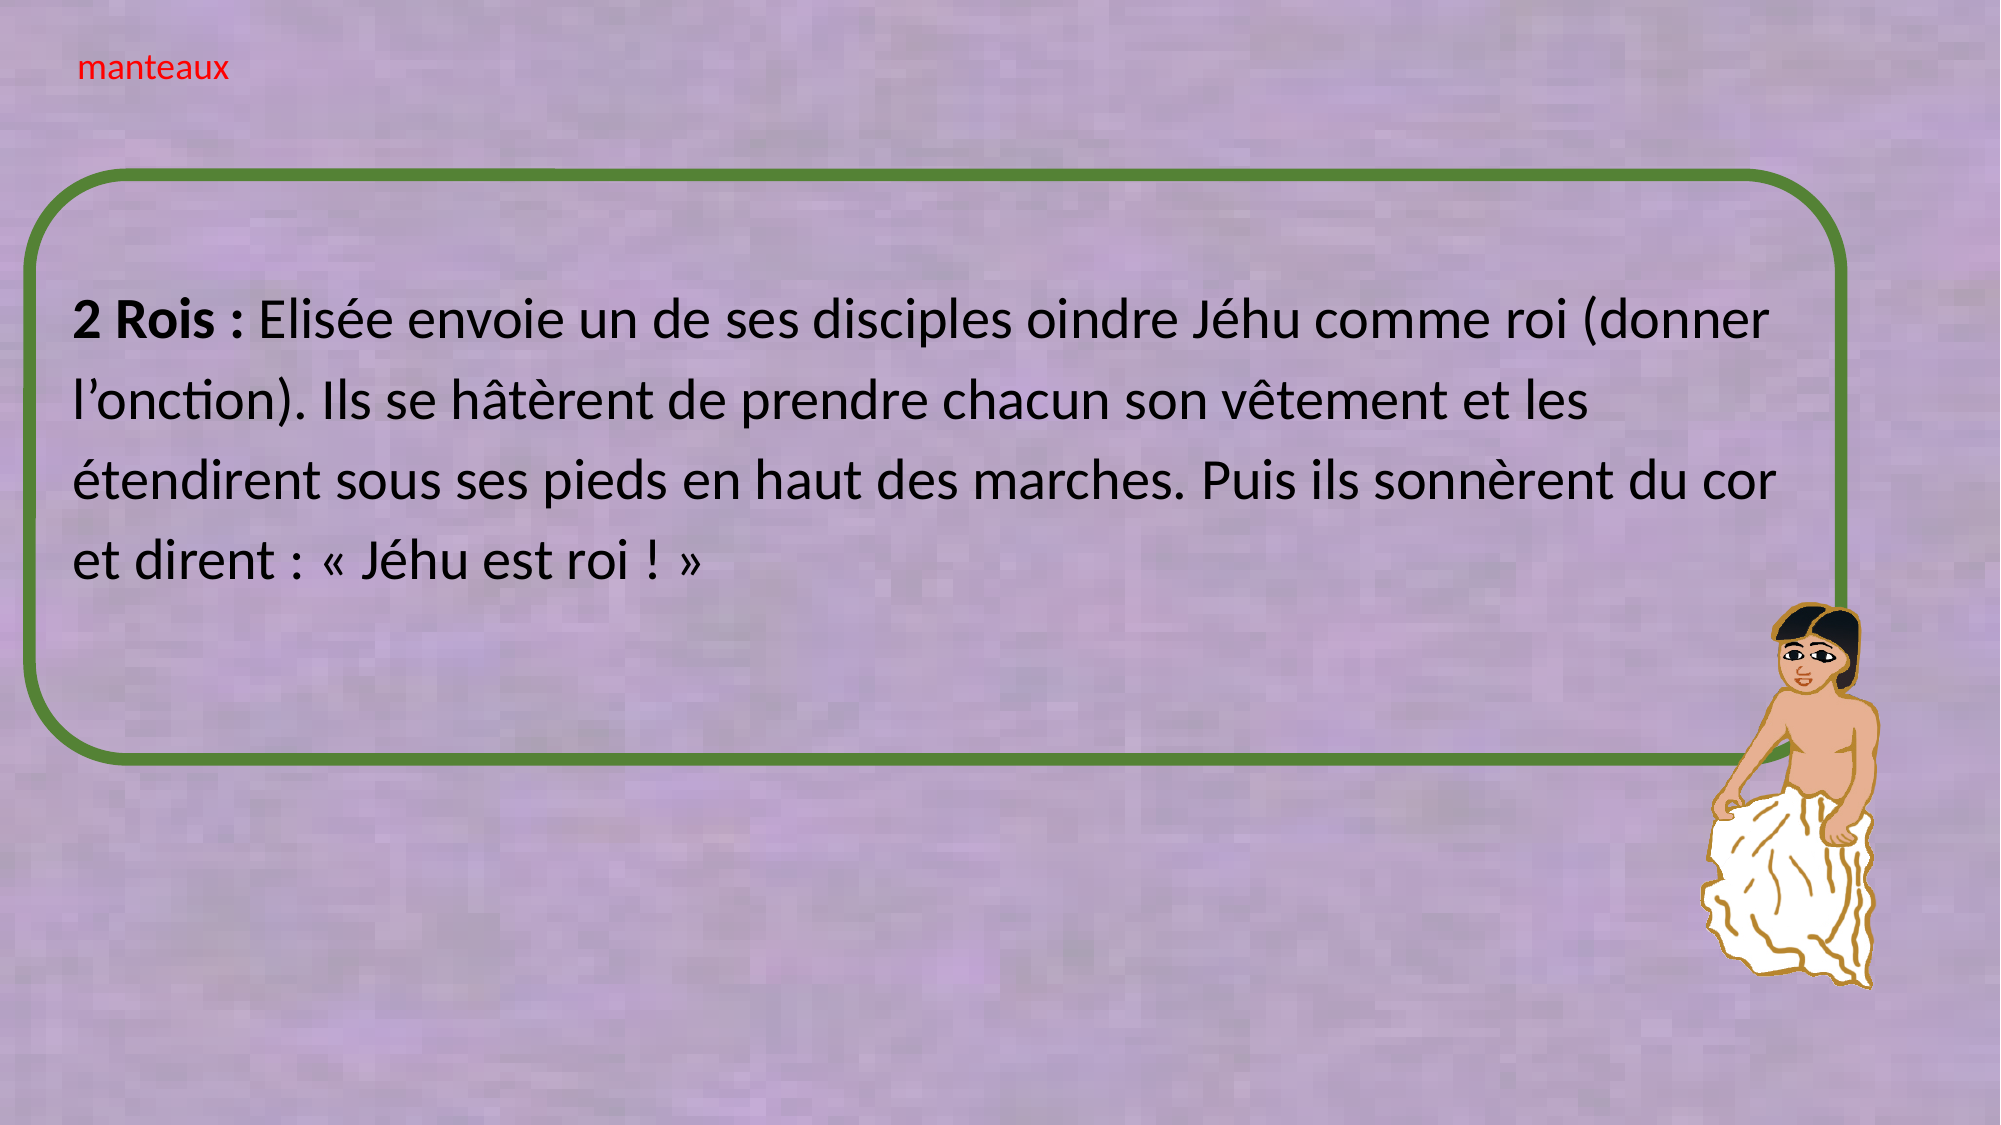

manteaux
2 Rois : Elisée envoie un de ses disciples oindre Jéhu comme roi (donner l’onction). Ils se hâtèrent de prendre chacun son vêtement et les étendirent sous ses pieds en haut des marches. Puis ils sonnèrent du cor et dirent : « Jéhu est roi ! »